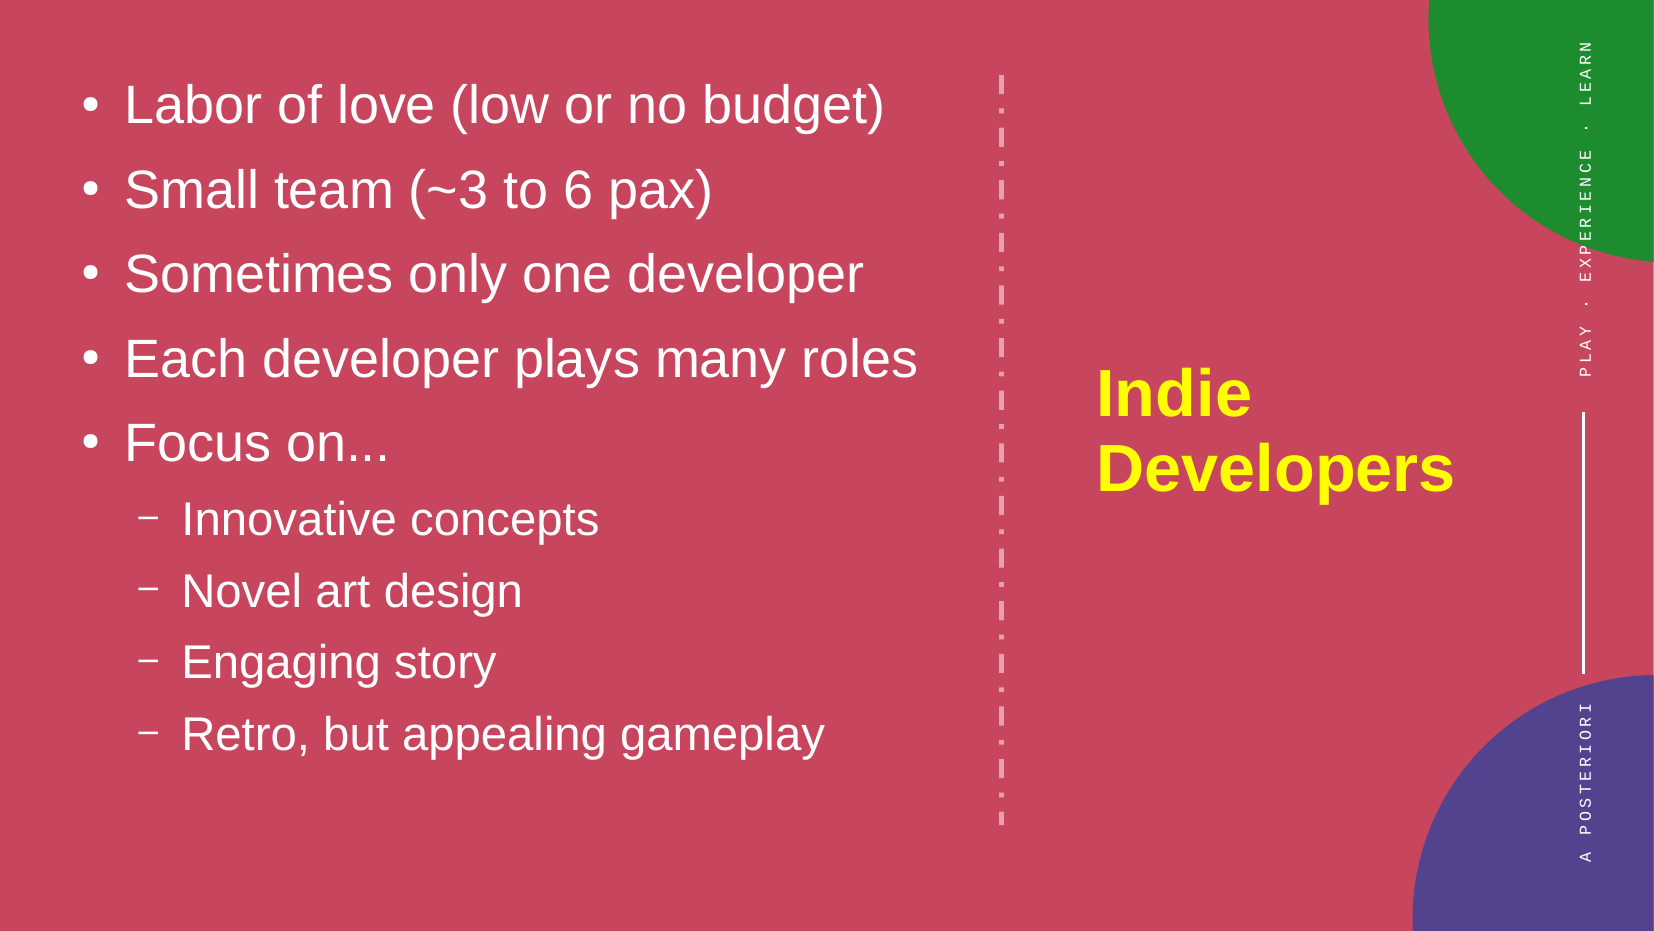

Labor of love (low or no budget)
Small team (~3 to 6 pax)
Sometimes only one developer
Each developer plays many roles
Focus on...
Innovative concepts
Novel art design
Engaging story
Retro, but appealing gameplay
# Indie Developers